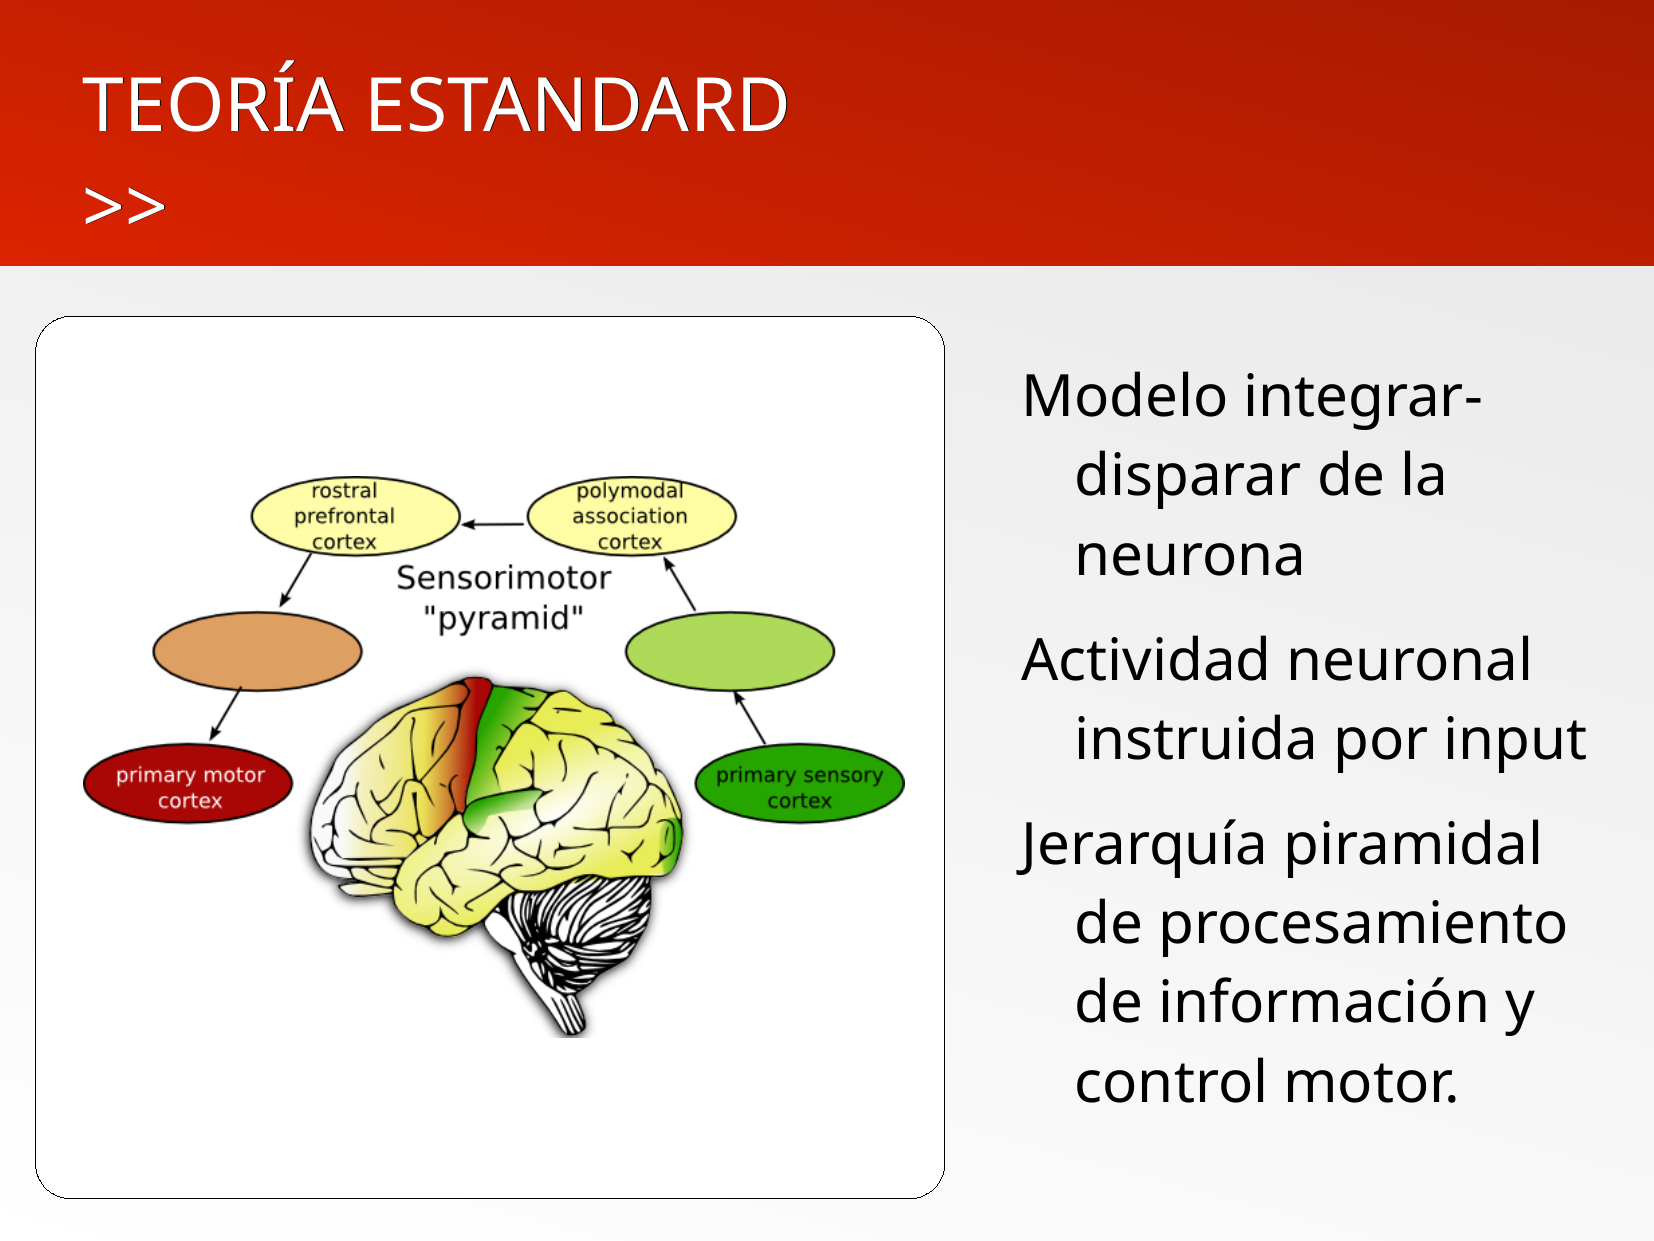

# TEORÍA ESTANDARD >>
Modelo integrar-disparar de la neurona
Actividad neuronal instruida por input
Jerarquía piramidal de procesamiento de información y control motor.